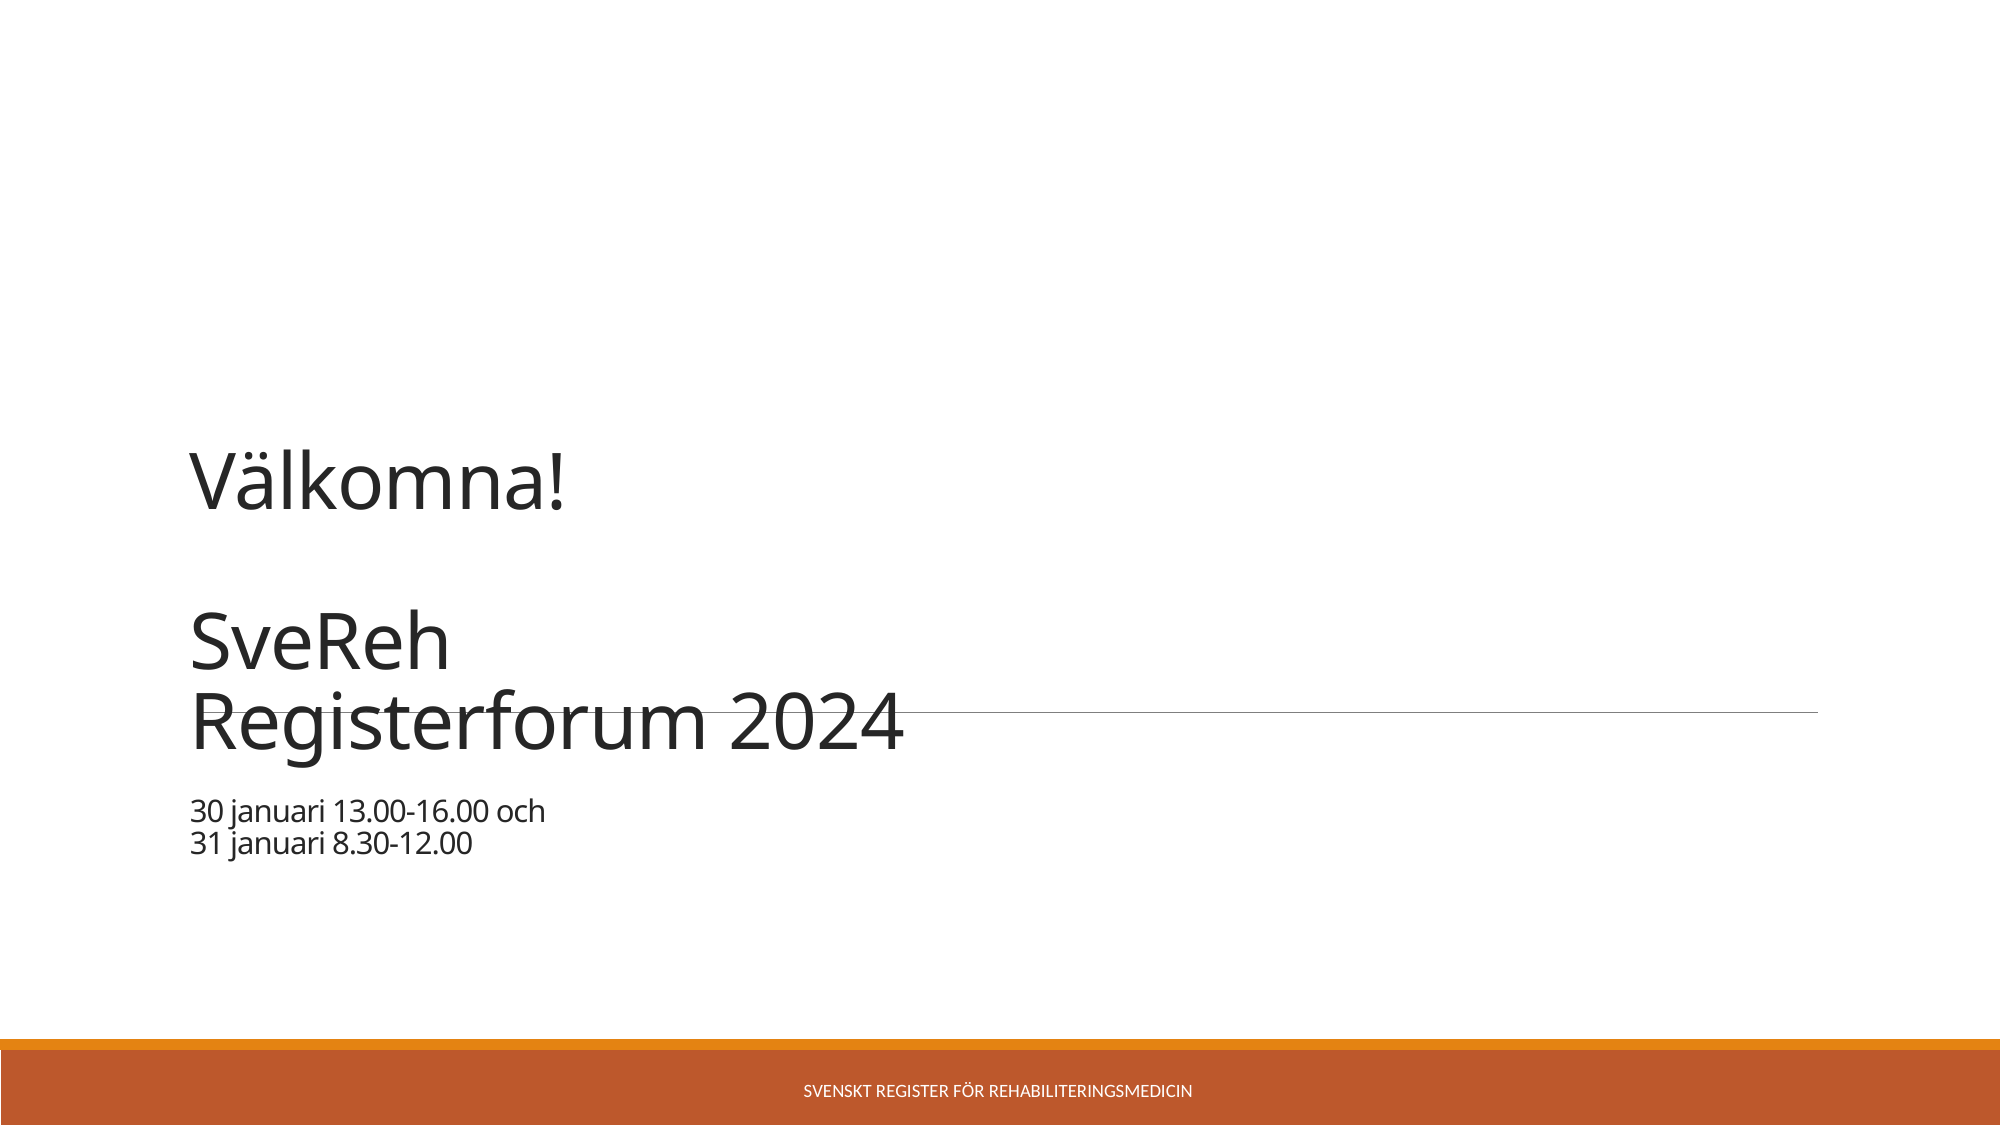

# Välkomna! SveReh Registerforum 2024 30 januari 13.00-16.00 och 31 januari 8.30-12.00
Svenskt Register för Rehabiliteringsmedicin